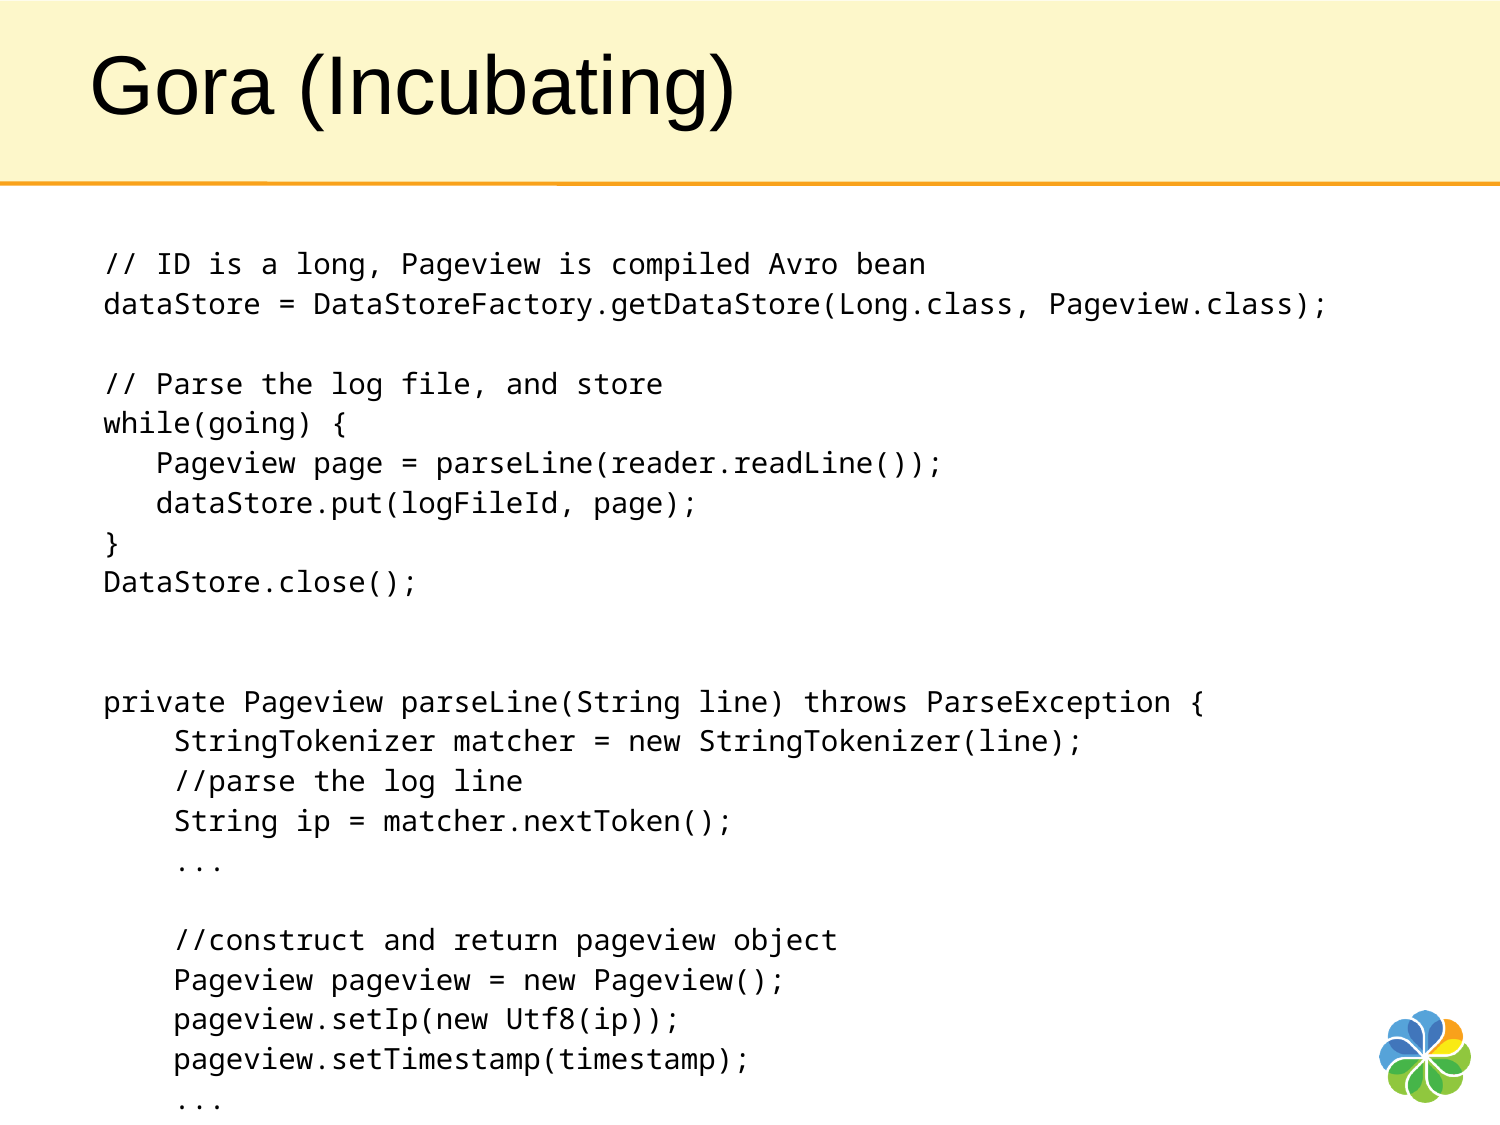

# Gora (Incubating)
// ID is a long, Pageview is compiled Avro bean
dataStore = DataStoreFactory.getDataStore(Long.class, Pageview.class);
// Parse the log file, and store
while(going) {
 Pageview page = parseLine(reader.readLine());
 dataStore.put(logFileId, page);
}
DataStore.close();
private Pageview parseLine(String line) throws ParseException {
 StringTokenizer matcher = new StringTokenizer(line);
 //parse the log line
 String ip = matcher.nextToken();
 ...
 //construct and return pageview object
 Pageview pageview = new Pageview();
 pageview.setIp(new Utf8(ip));
 pageview.setTimestamp(timestamp);
 ...
 return pageview;
}